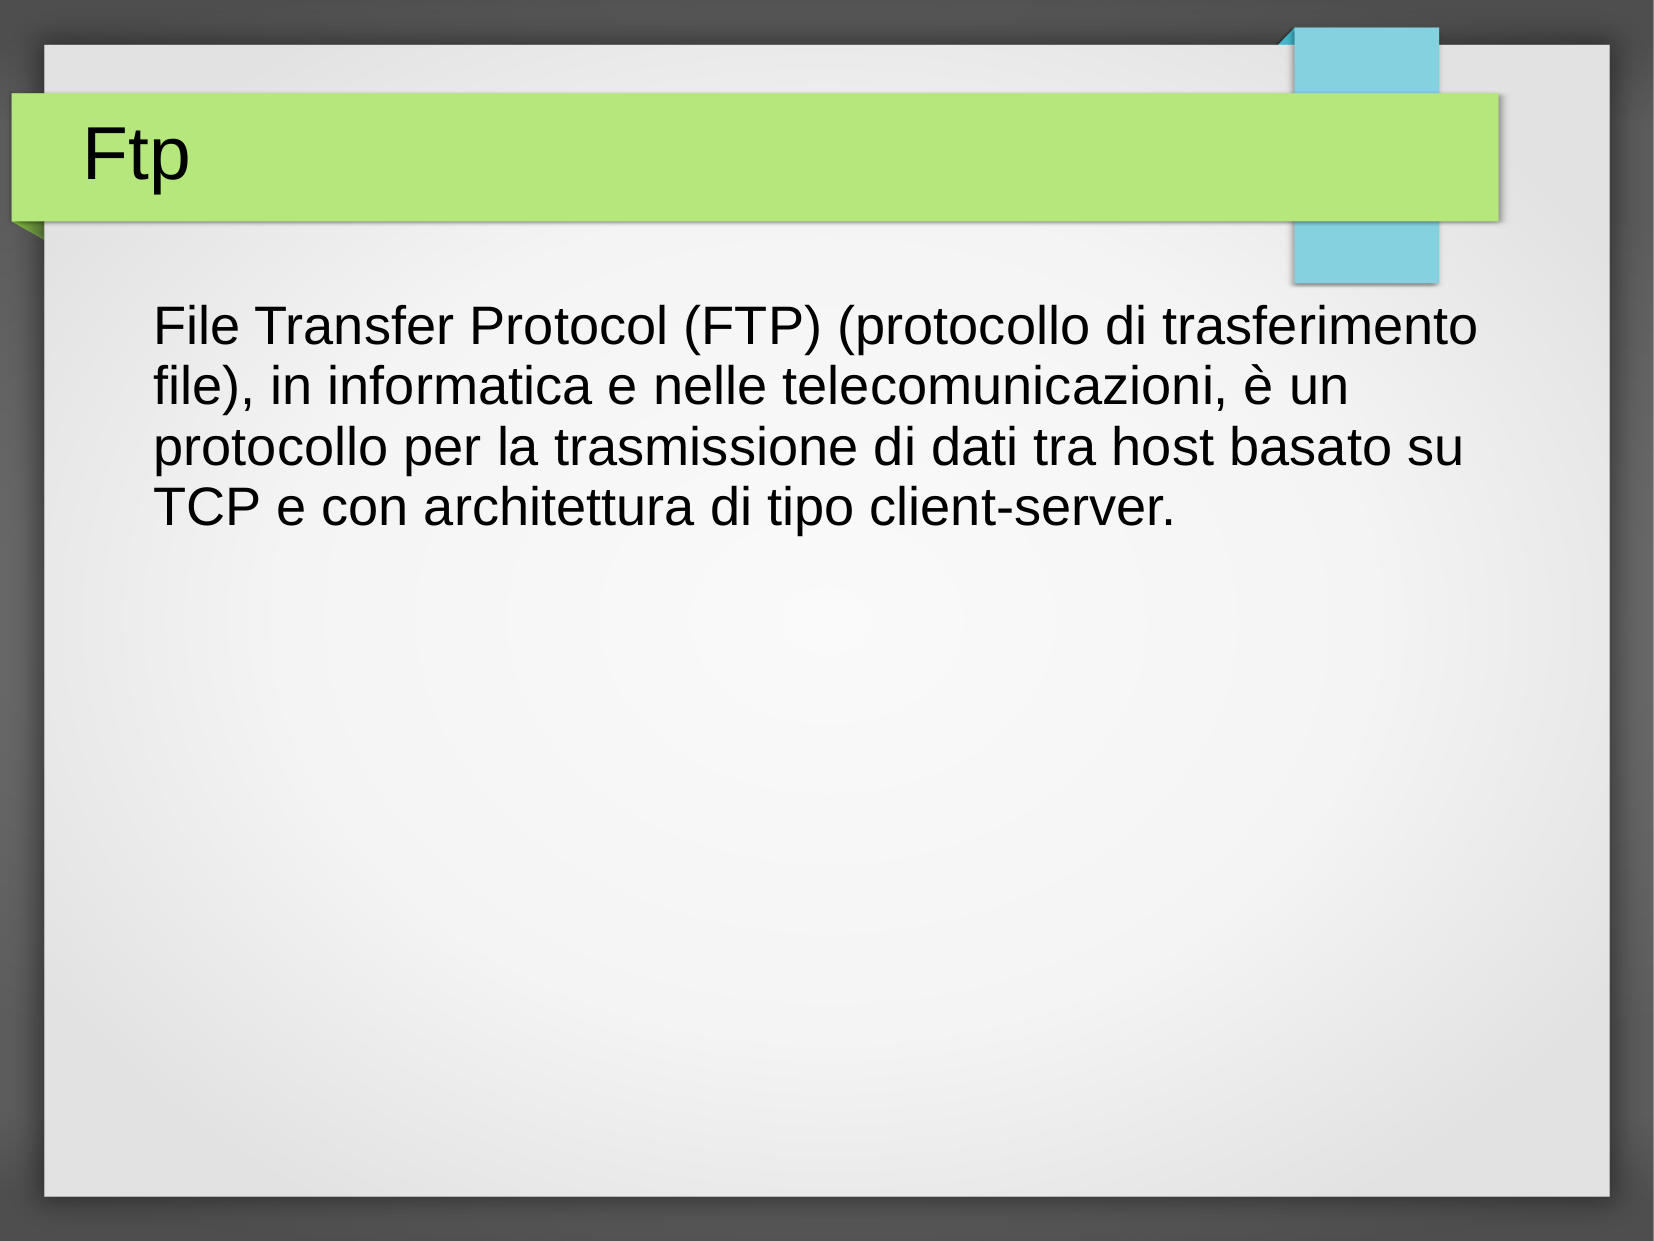

# Ftp
File Transfer Protocol (FTP) (protocollo di trasferimento file), in informatica e nelle telecomunicazioni, è un protocollo per la trasmissione di dati tra host basato su TCP e con architettura di tipo client-server.